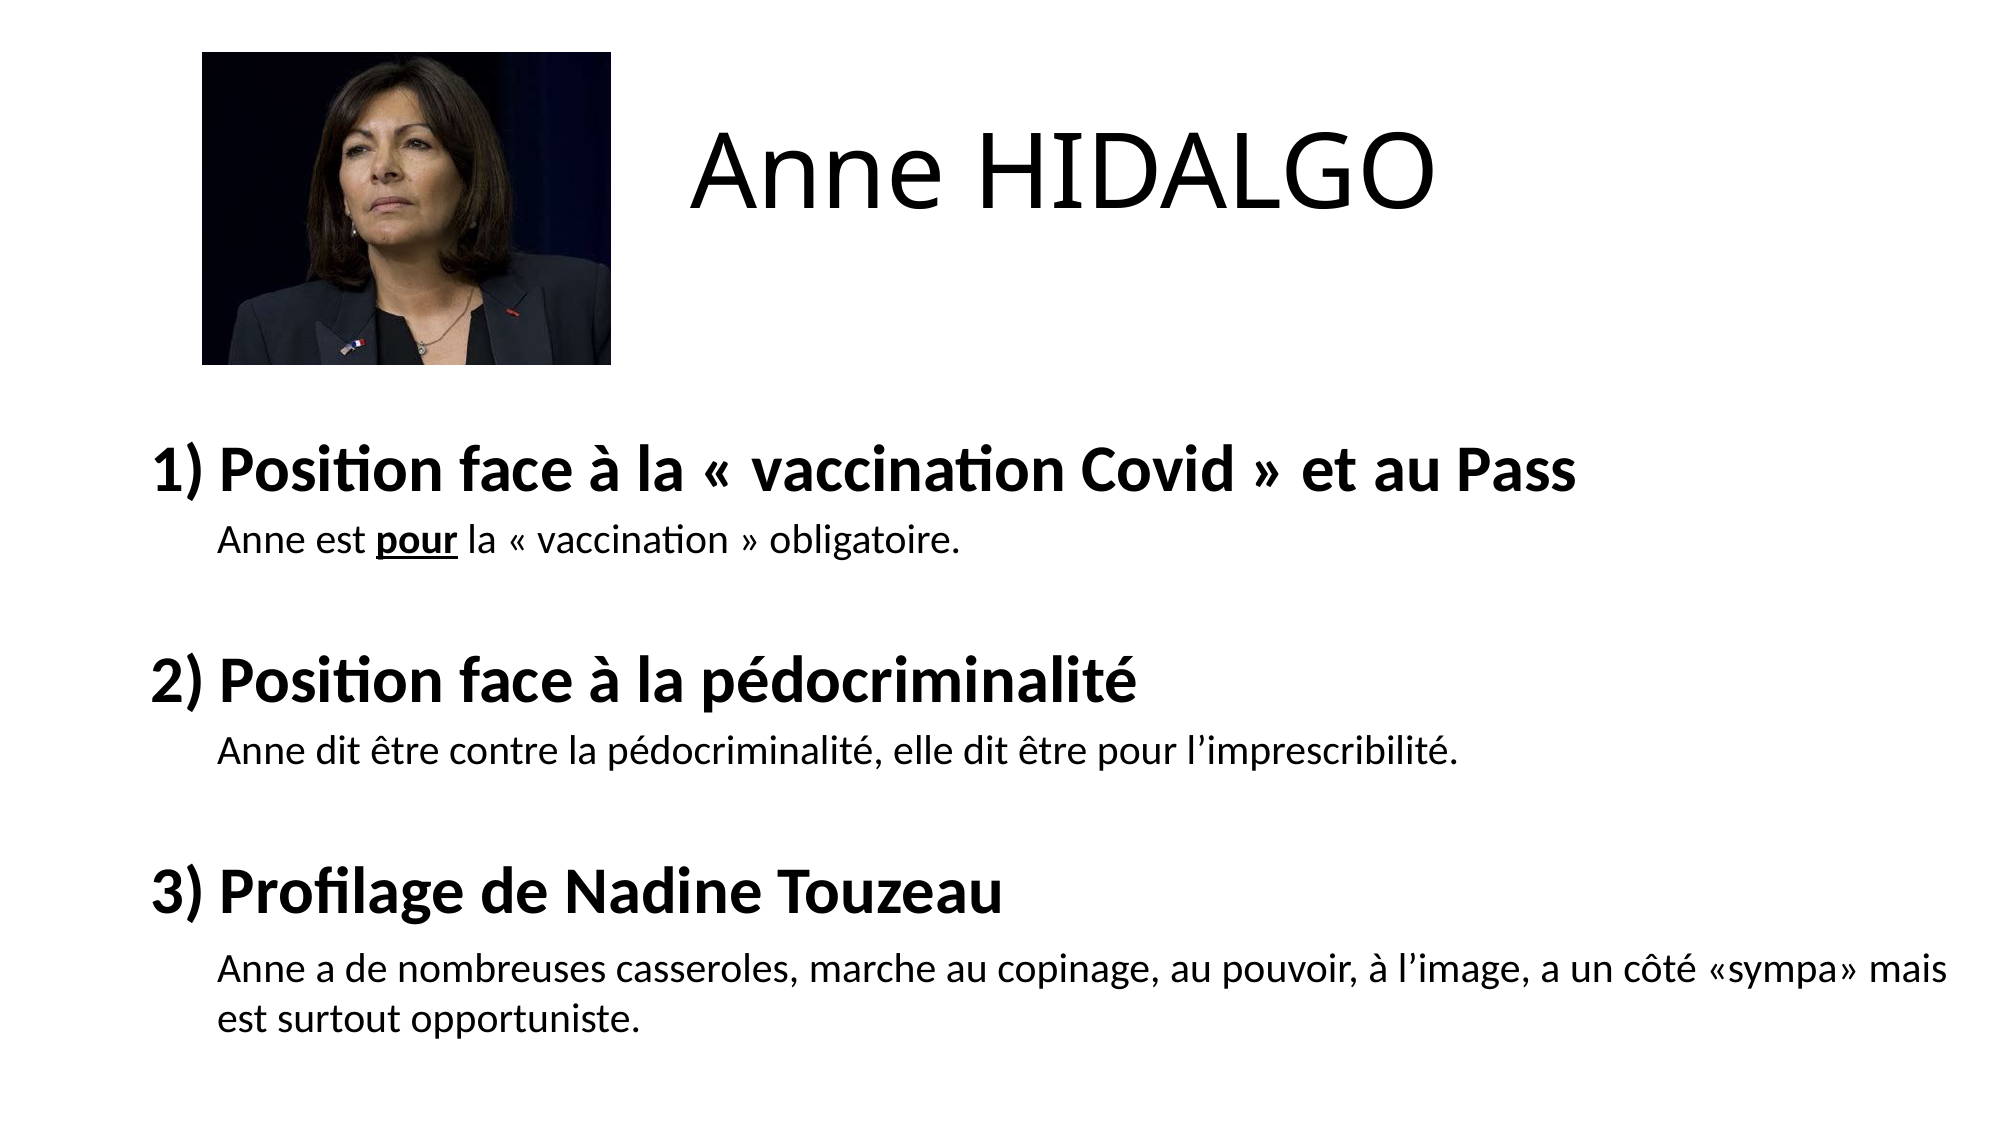

# Anne HIDALGO
1) Position face à la « vaccination Covid » et au Pass
Anne est pour la « vaccination » obligatoire.
2) Position face à la pédocriminalité
Anne dit être contre la pédocriminalité, elle dit être pour l’imprescribilité.
3) Profilage de Nadine Touzeau
Anne a de nombreuses casseroles, marche au copinage, au pouvoir, à l’image, a un côté «sympa» mais
est surtout opportuniste.